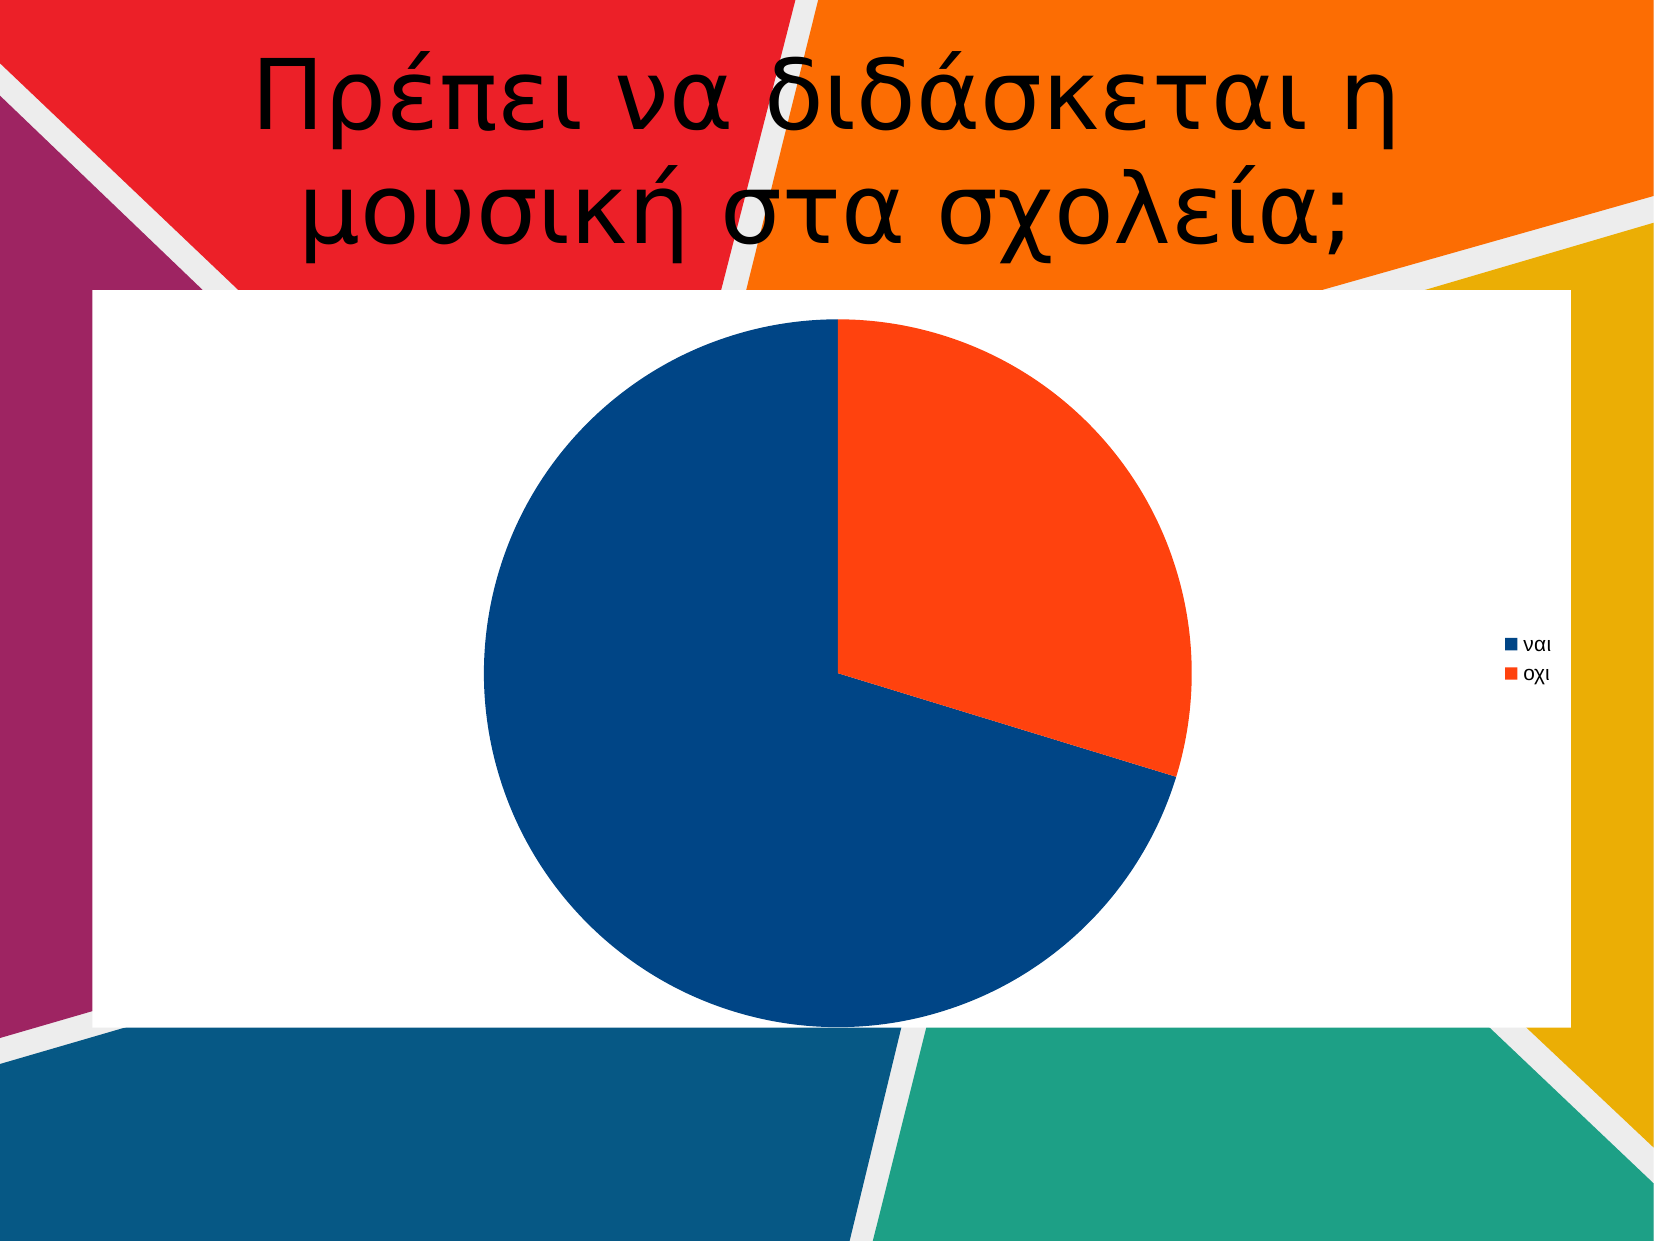

# Πρέπει να διδάσκεται η μουσική στα σχολεία;
### Chart
| Category | Column M |
|---|---|
| ναι | 78.0 |
| οχι | 33.0 |